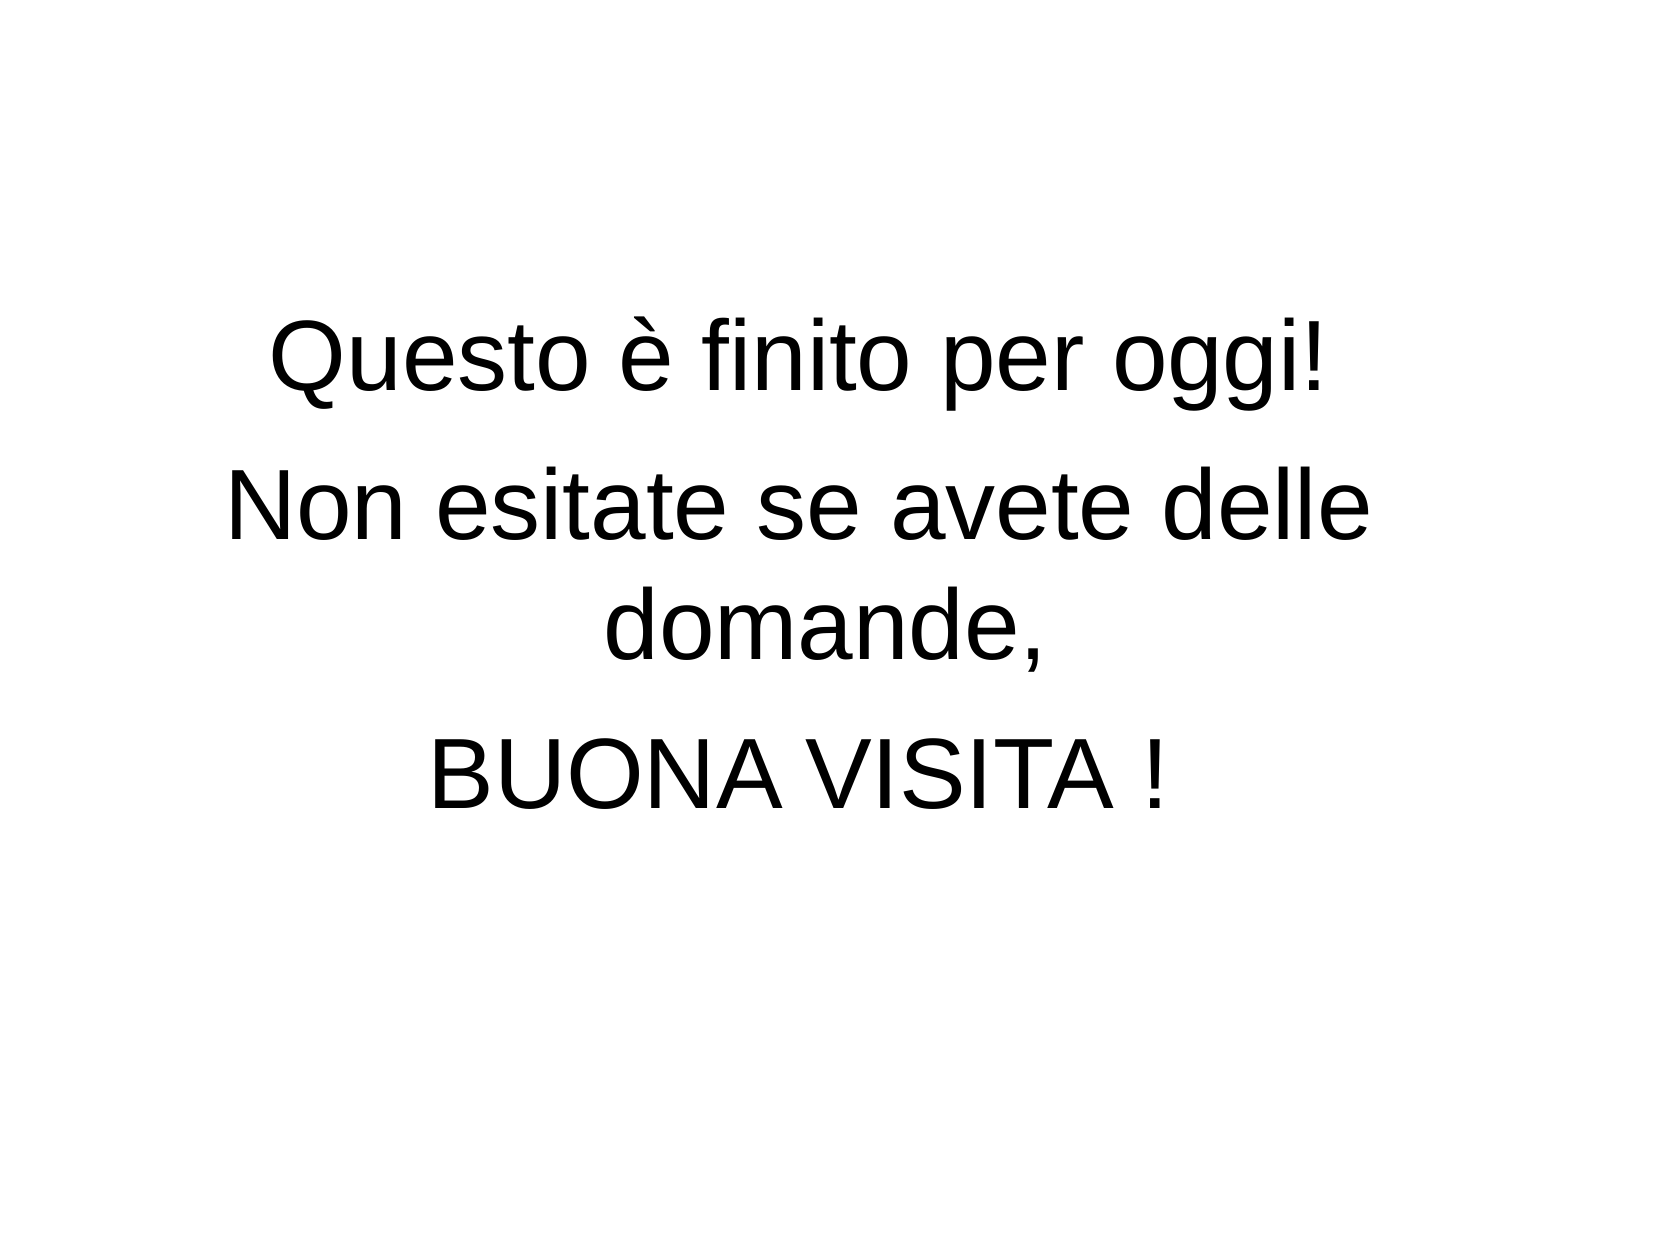

# Questo è finito per oggi!
Non esitate se avete delle domande,
BUONA VISITA !